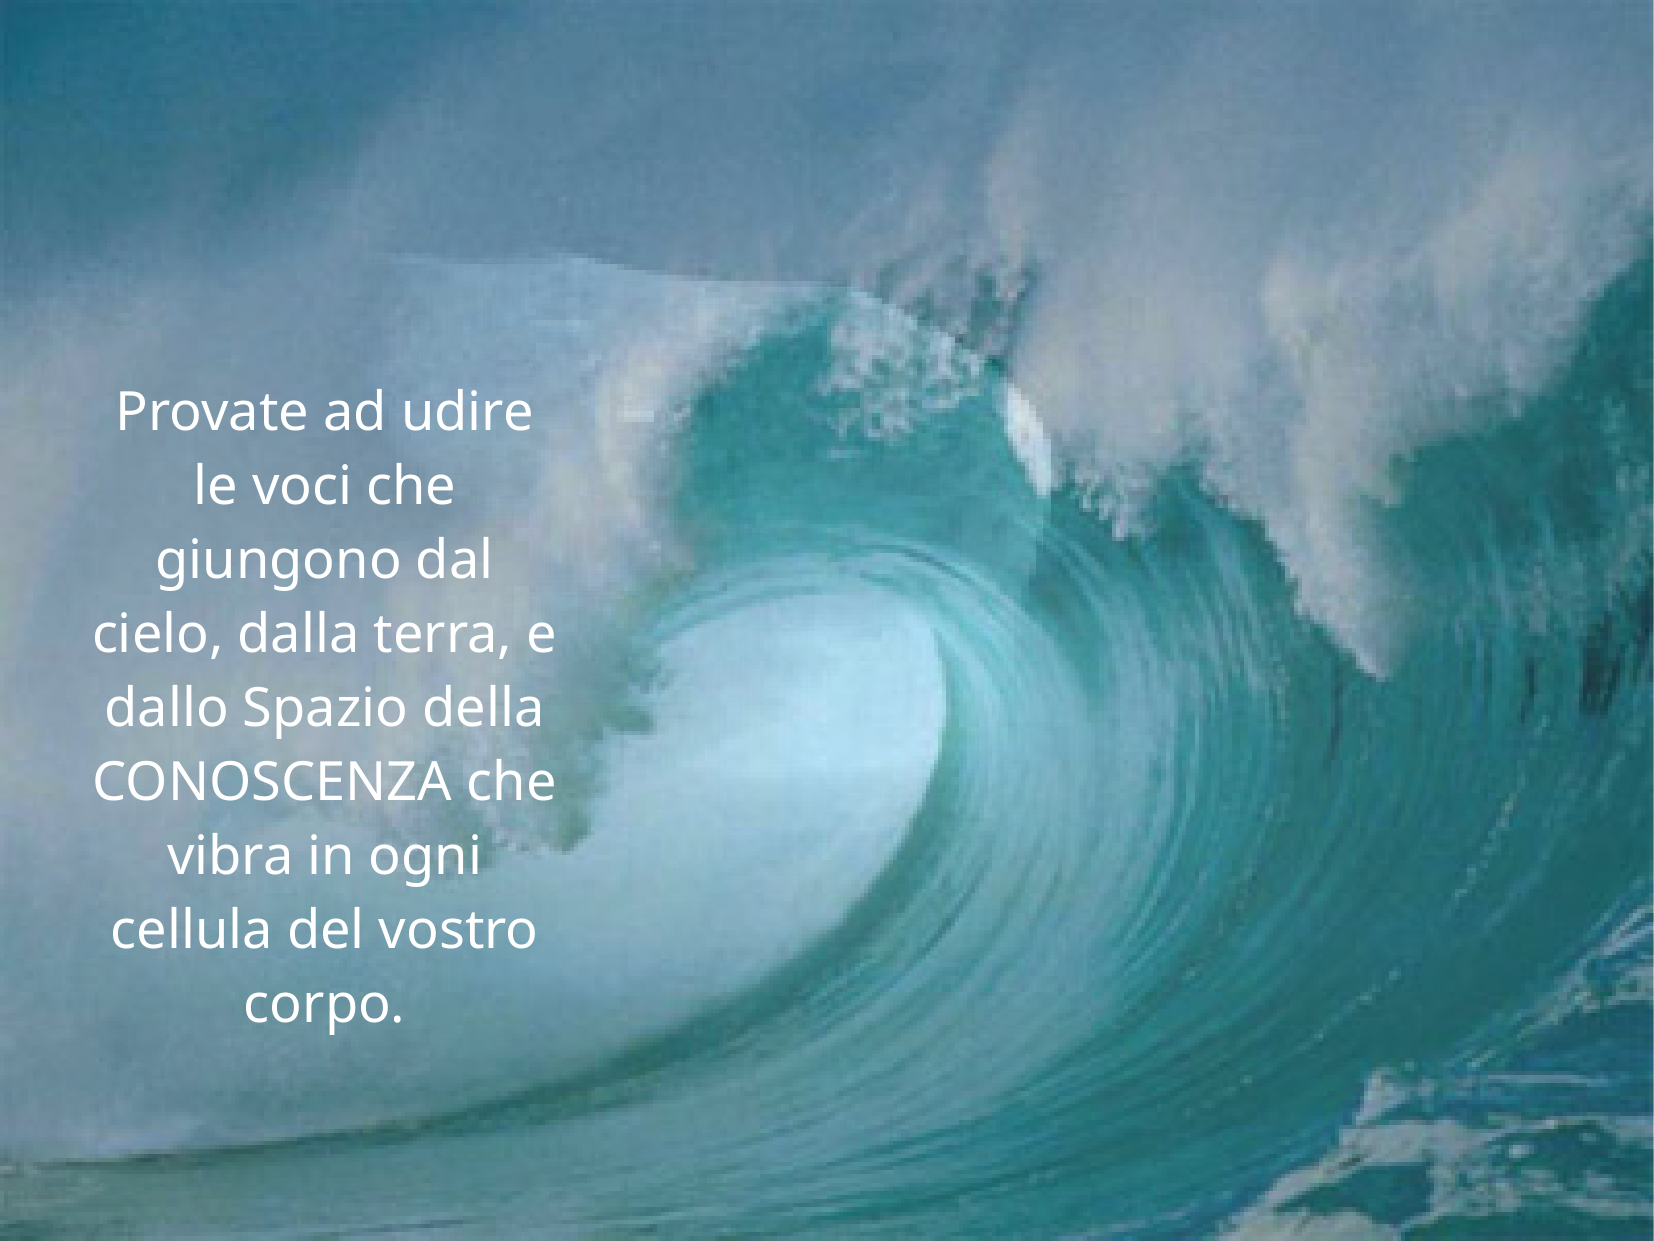

# Provate ad udire le voci che giungono dal cielo, dalla terra, e dallo Spazio della CONOSCENZA che vibra in ogni cellula del vostro corpo.